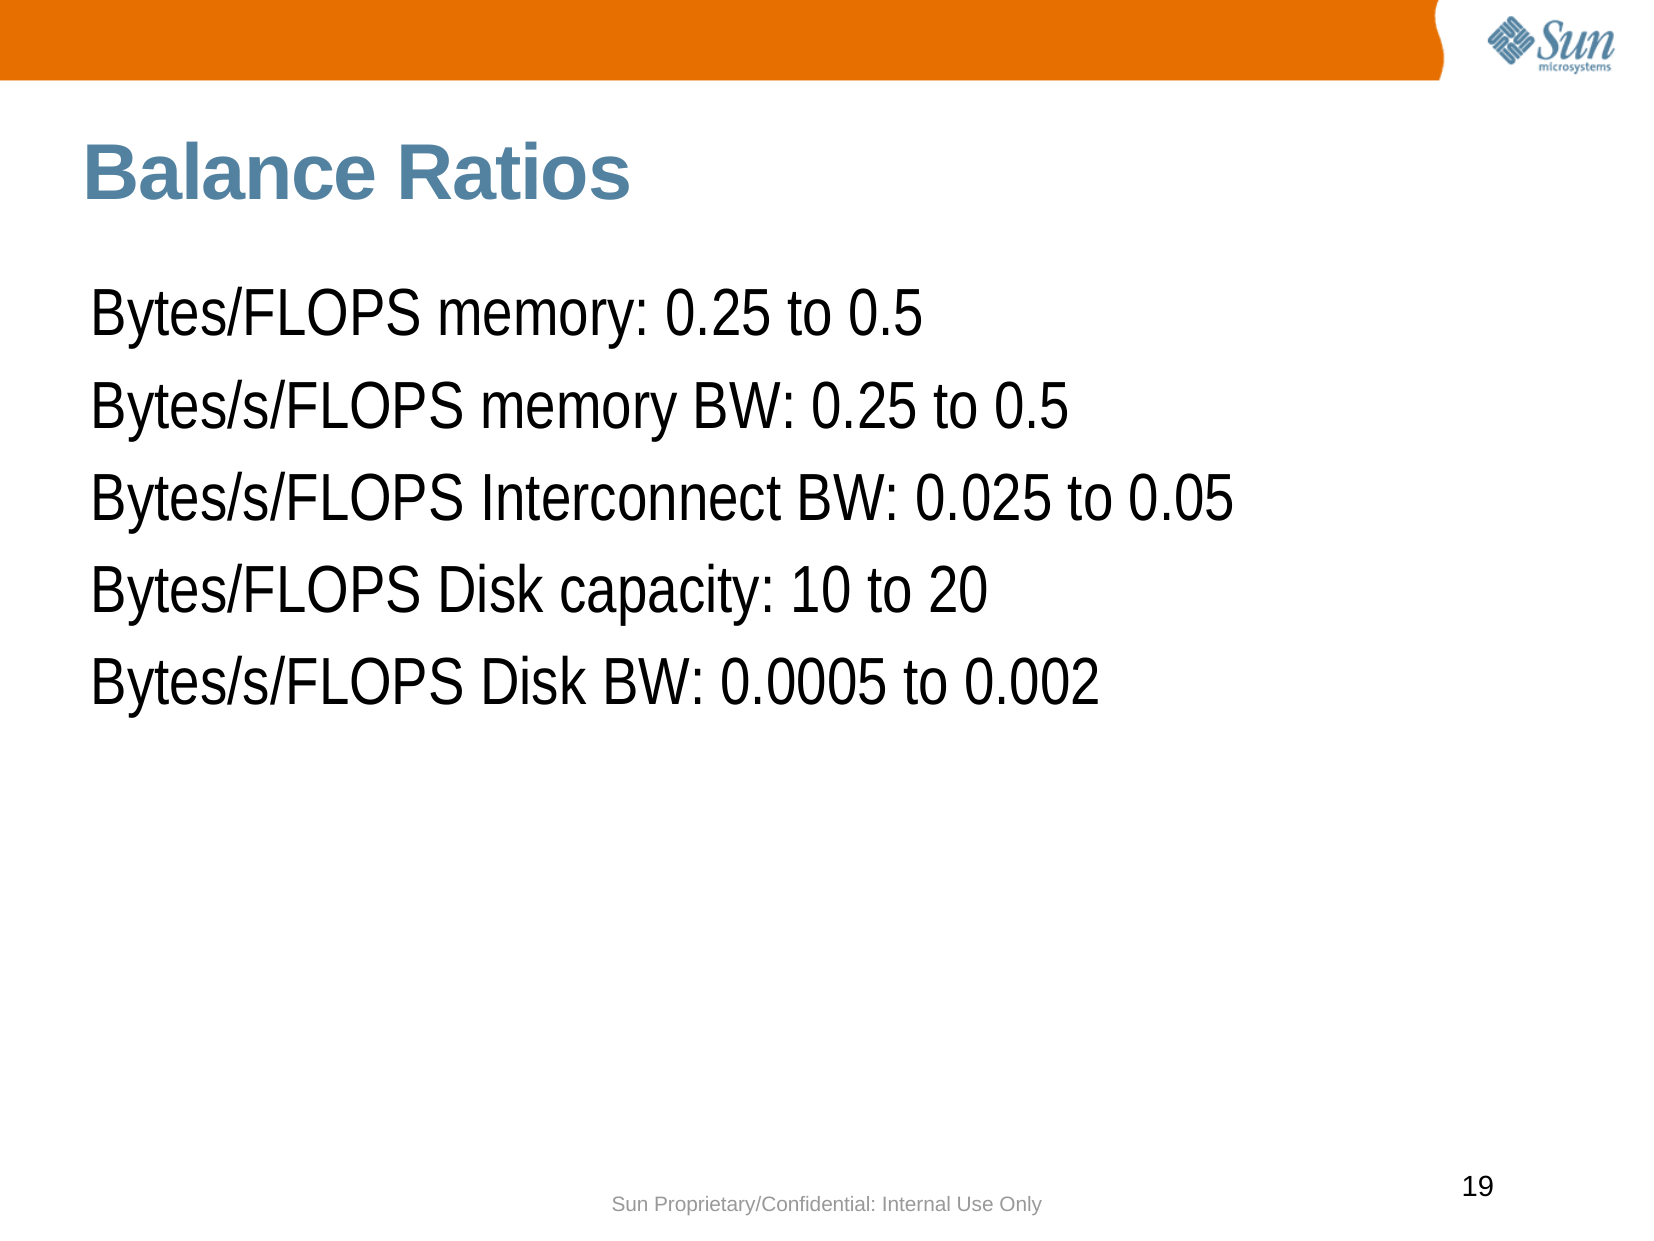

# Balance Ratios
Bytes/FLOPS memory: 0.25 to 0.5
Bytes/s/FLOPS memory BW: 0.25 to 0.5
Bytes/s/FLOPS Interconnect BW: 0.025 to 0.05
Bytes/FLOPS Disk capacity: 10 to 20
Bytes/s/FLOPS Disk BW: 0.0005 to 0.002